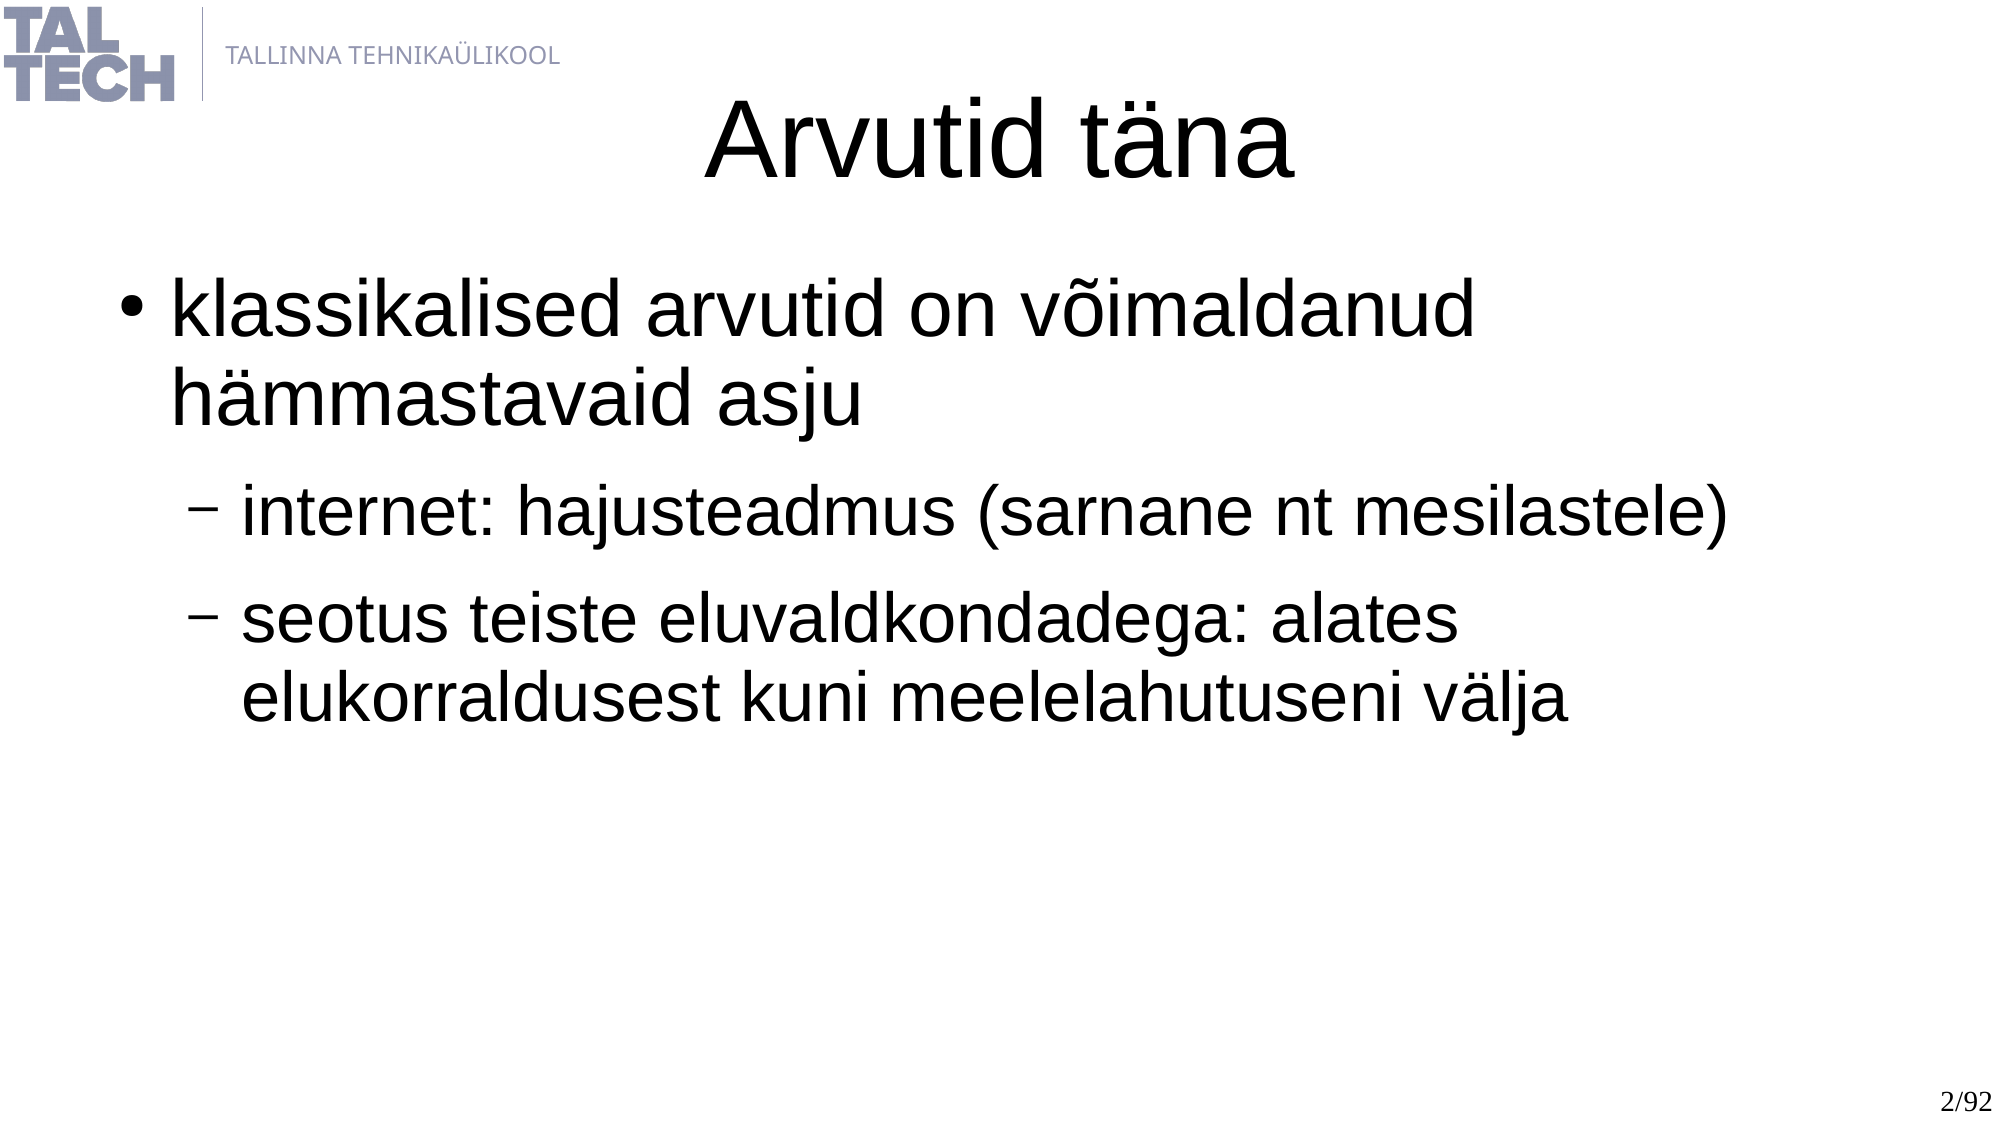

# Arvutid täna
klassikalised arvutid on võimaldanud hämmastavaid asju
internet: hajusteadmus (sarnane nt mesilastele)
seotus teiste eluvaldkondadega: alates elukorraldusest kuni meelelahutuseni välja
2